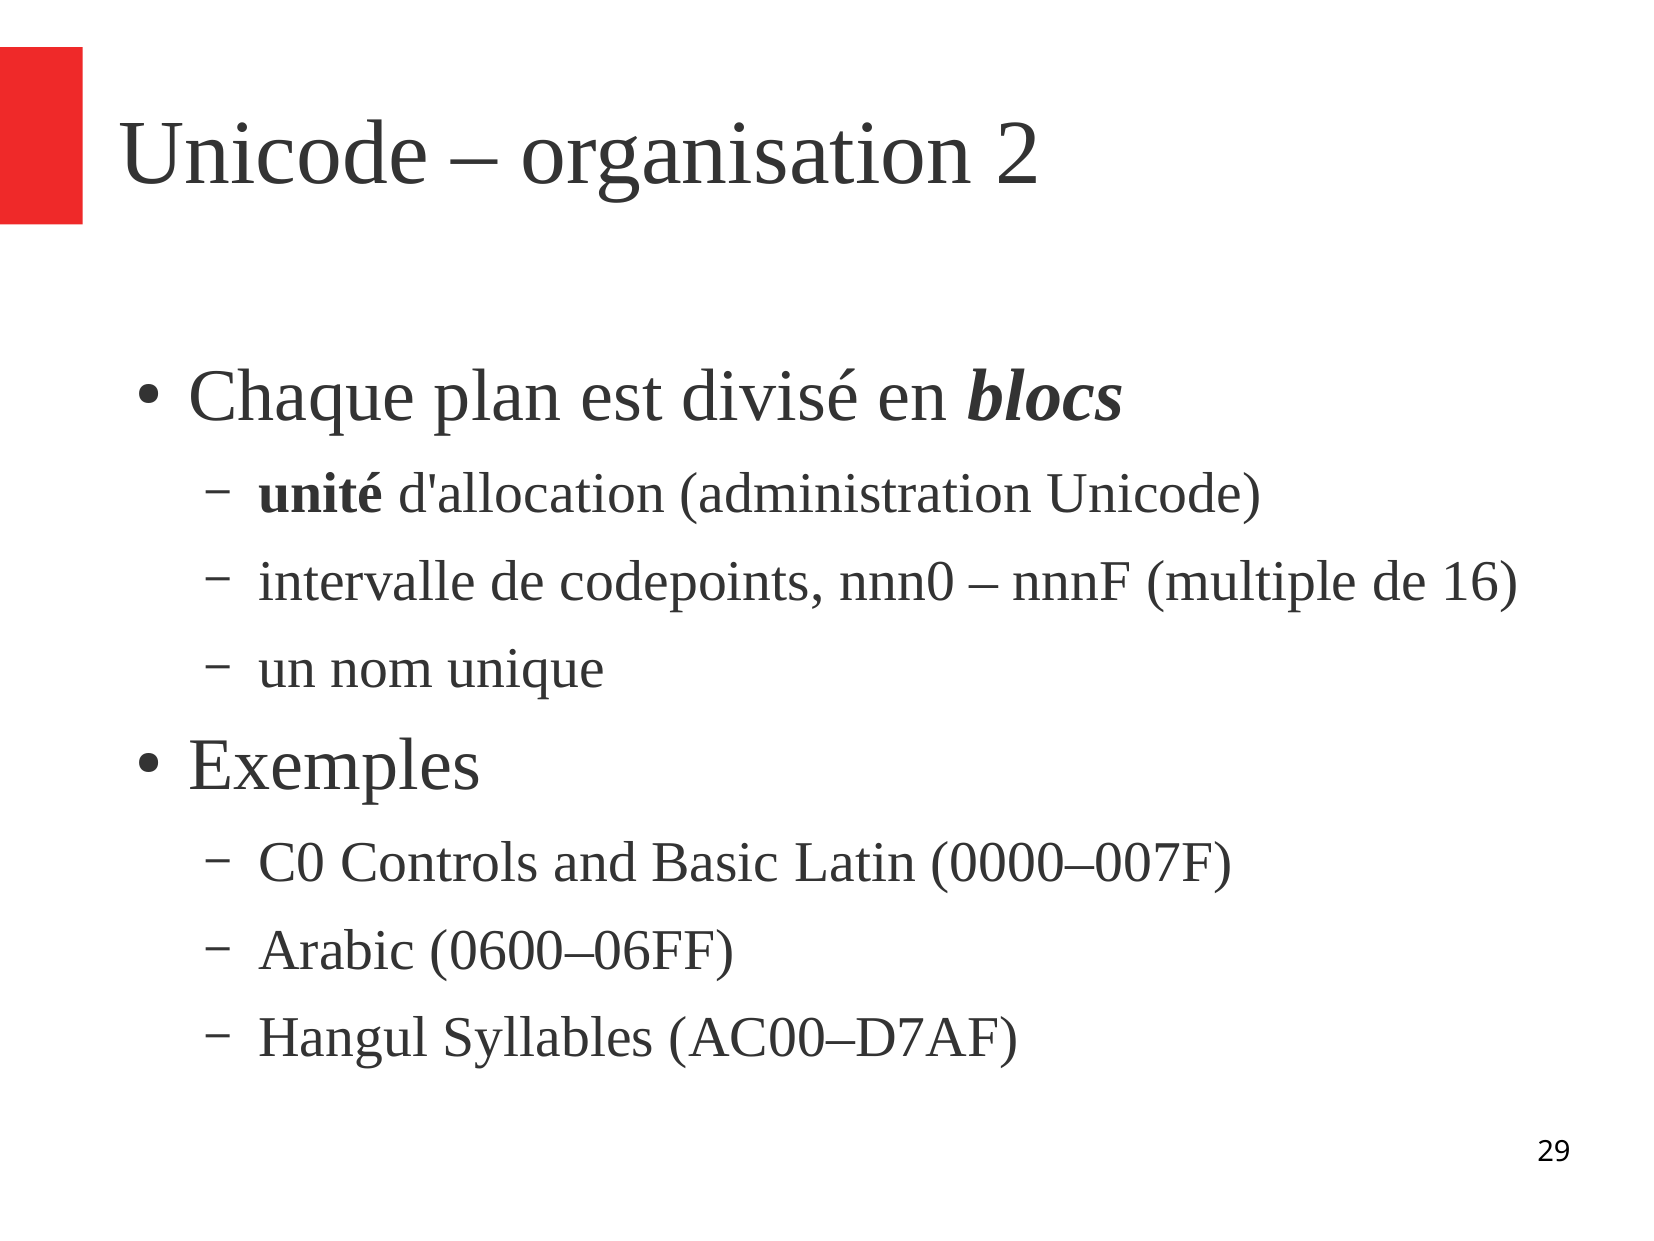

# Unicode – organisation 2
Chaque plan est divisé en blocs
unité d'allocation (administration Unicode)
intervalle de codepoints, nnn0 – nnnF (multiple de 16)
un nom unique
Exemples
C0 Controls and Basic Latin (0000–007F)
Arabic (0600–06FF)
Hangul Syllables (AC00–D7AF)
29